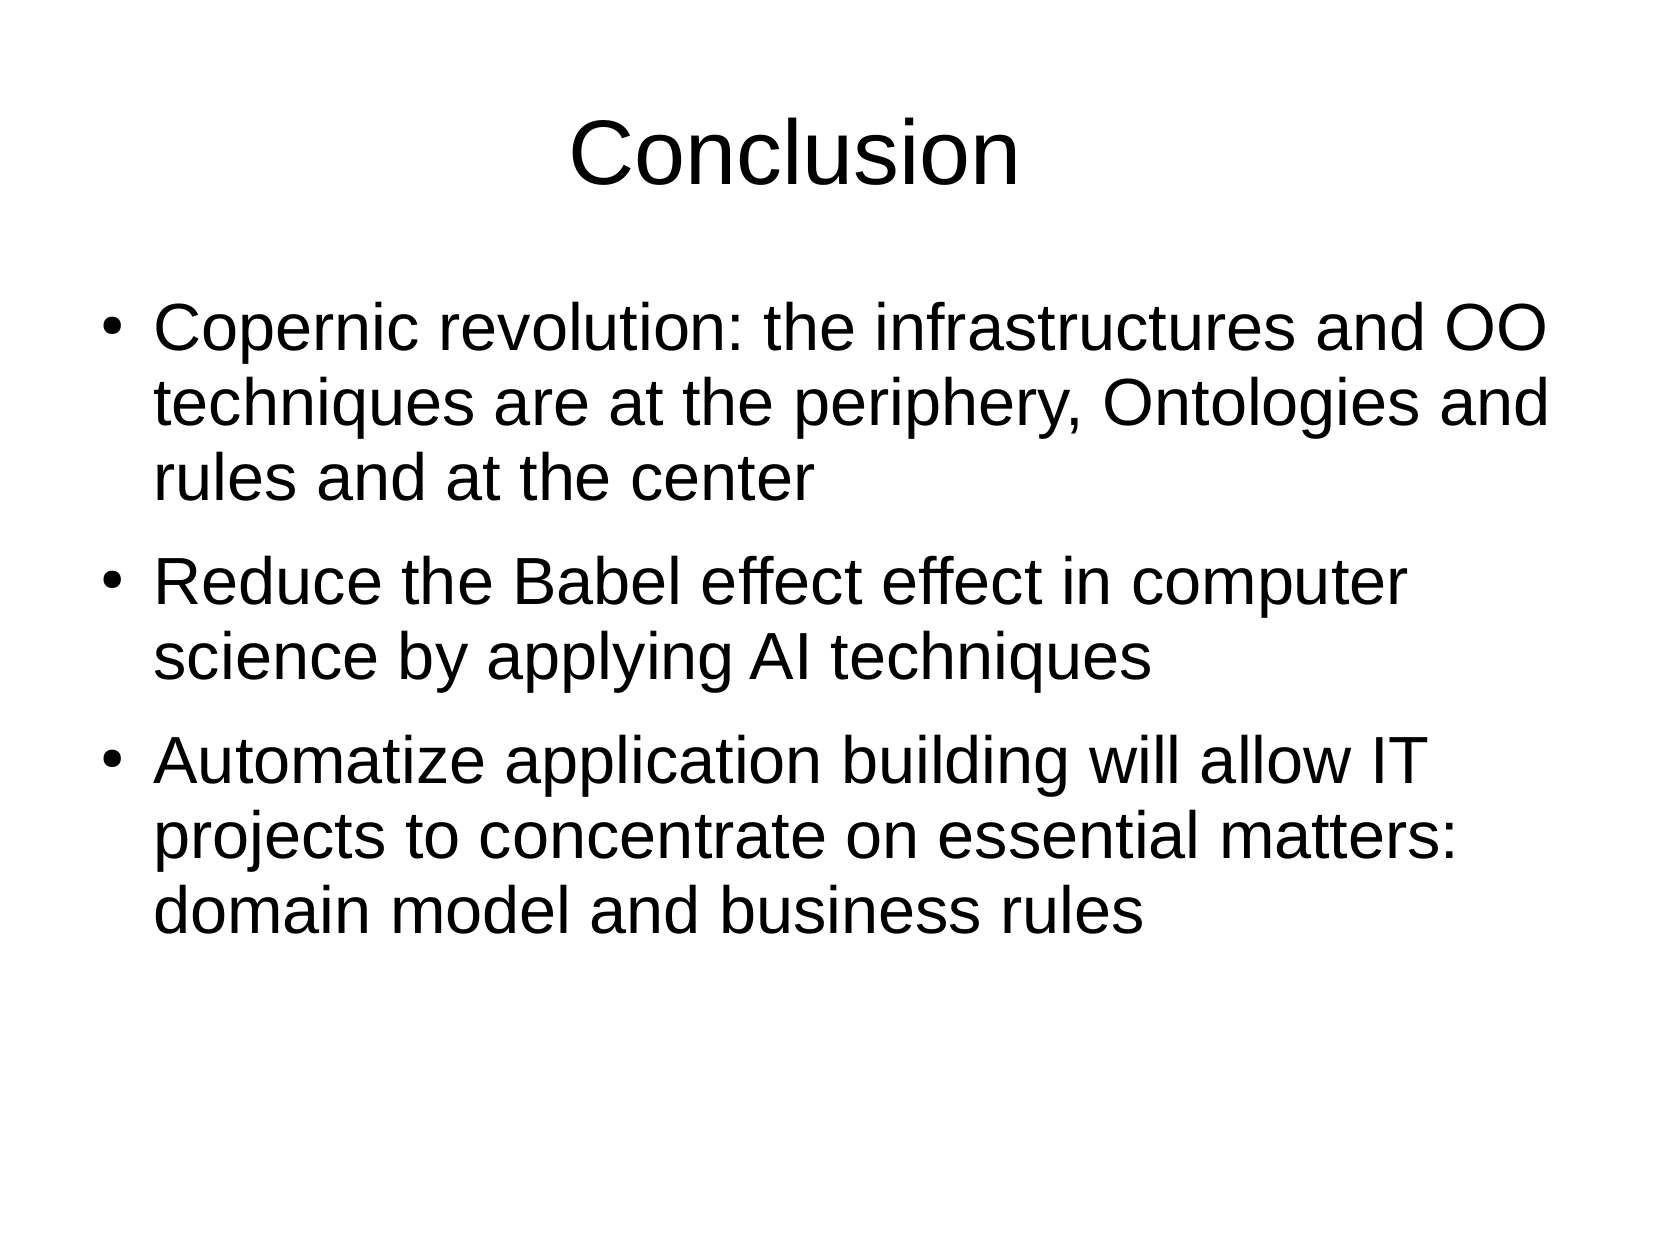

# Conclusion
Copernic revolution: the infrastructures and OO techniques are at the periphery, Ontologies and rules and at the center
Reduce the Babel effect effect in computer science by applying AI techniques
Automatize application building will allow IT projects to concentrate on essential matters: domain model and business rules